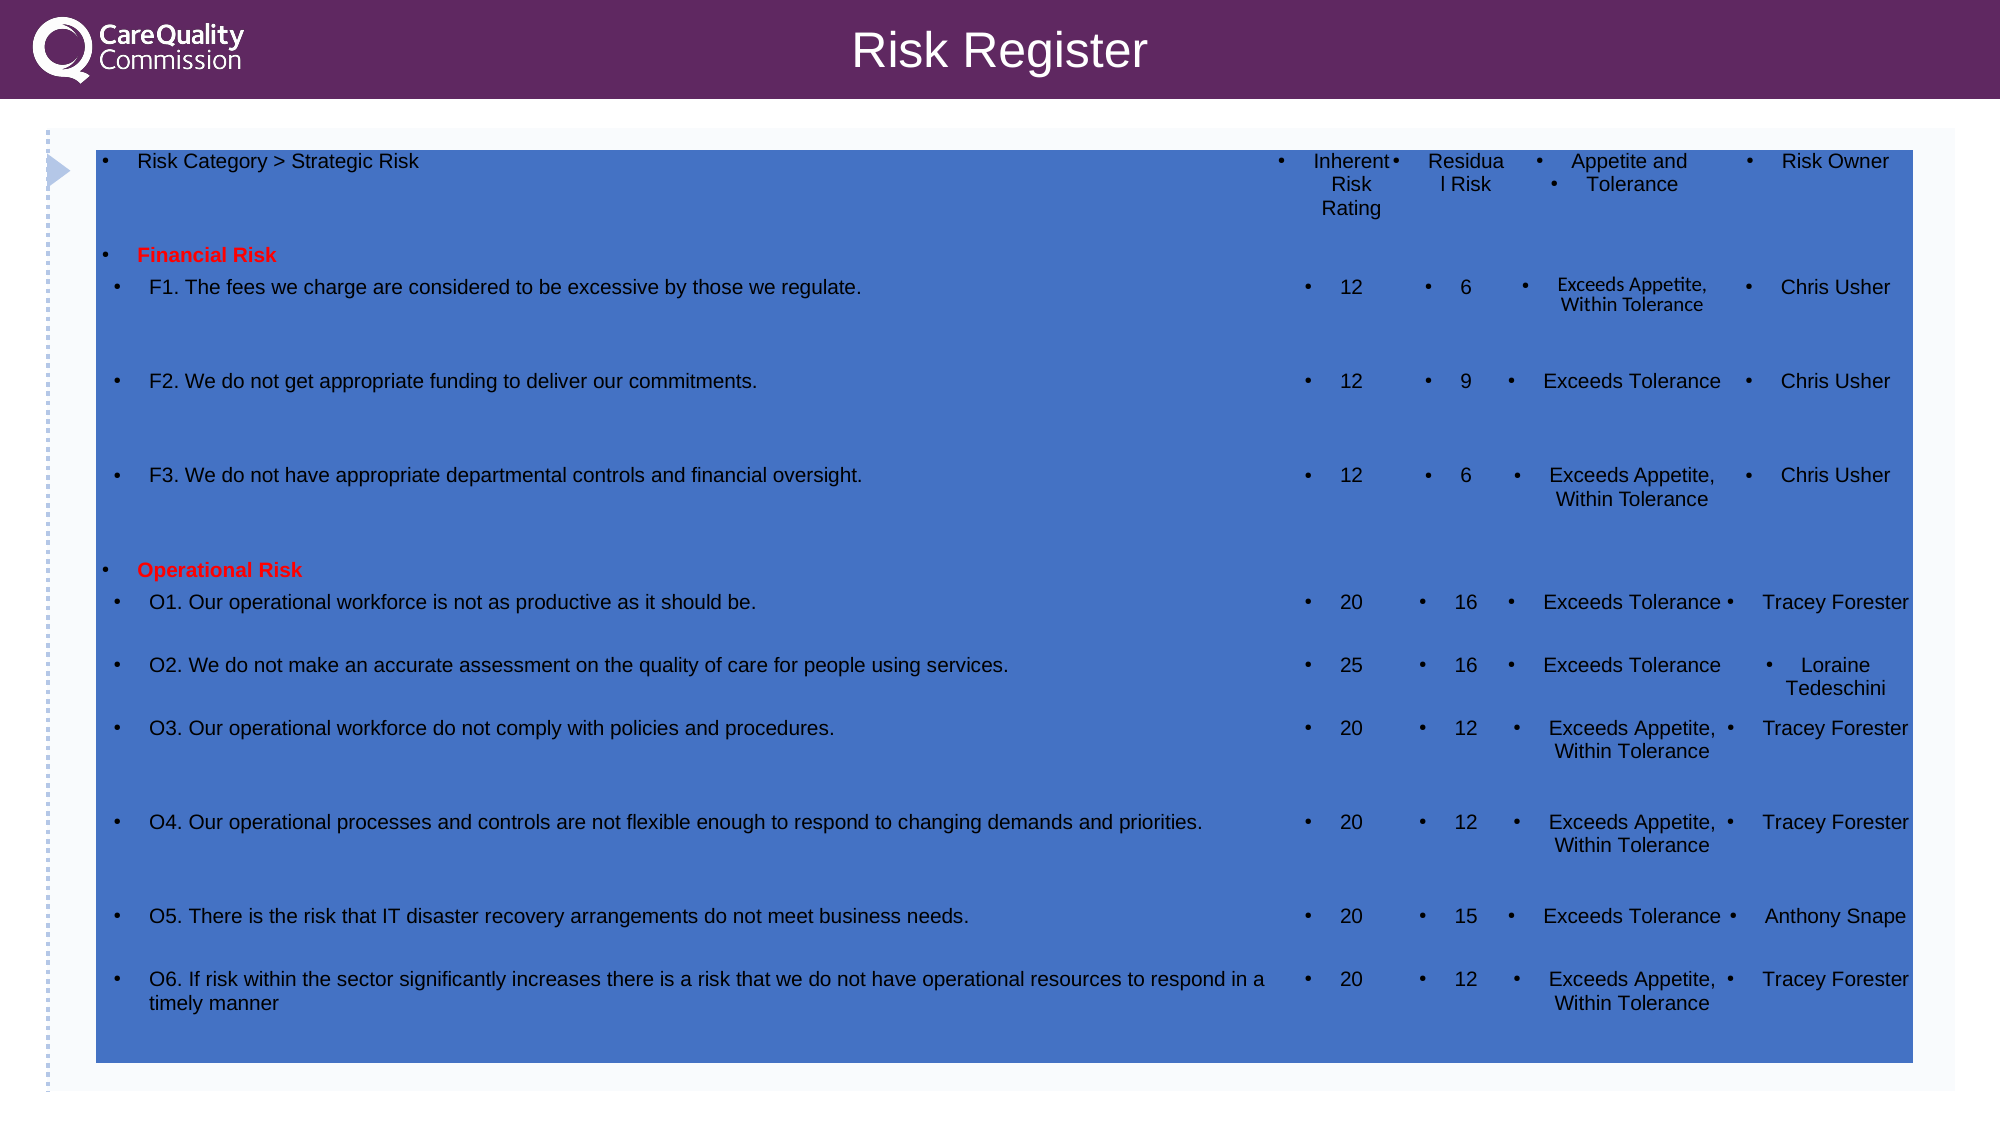

Risk Register
| Risk Category > Strategic Risk | Inherent Risk Rating | Residual Risk | Appetite and Tolerance | Risk Owner |
| --- | --- | --- | --- | --- |
| Financial Risk | | | | |
| F1. The fees we charge are considered to be excessive by those we regulate. | 12 | 6 | Exceeds Appetite, Within Tolerance | Chris Usher |
| F2. We do not get appropriate funding to deliver our commitments. | 12 | 9 | Exceeds Tolerance | Chris Usher |
| F3. We do not have appropriate departmental controls and financial oversight. | 12 | 6 | Exceeds Appetite, Within Tolerance | Chris Usher |
| Operational Risk | | | | |
| O1. Our operational workforce is not as productive as it should be. | 20 | 16 | Exceeds Tolerance | Tracey Forester |
| O2. We do not make an accurate assessment on the quality of care for people using services. | 25 | 16 | Exceeds Tolerance | Loraine Tedeschini |
| O3. Our operational workforce do not comply with policies and procedures. | 20 | 12 | Exceeds Appetite, Within Tolerance | Tracey Forester |
| O4. Our operational processes and controls are not flexible enough to respond to changing demands and priorities. | 20 | 12 | Exceeds Appetite, Within Tolerance | Tracey Forester |
| O5. There is the risk that IT disaster recovery arrangements do not meet business needs. | 20 | 15 | Exceeds Tolerance | Anthony Snape |
| O6. If risk within the sector significantly increases there is a risk that we do not have operational resources to respond in a timely manner | 20 | 12 | Exceeds Appetite, Within Tolerance | Tracey Forester |